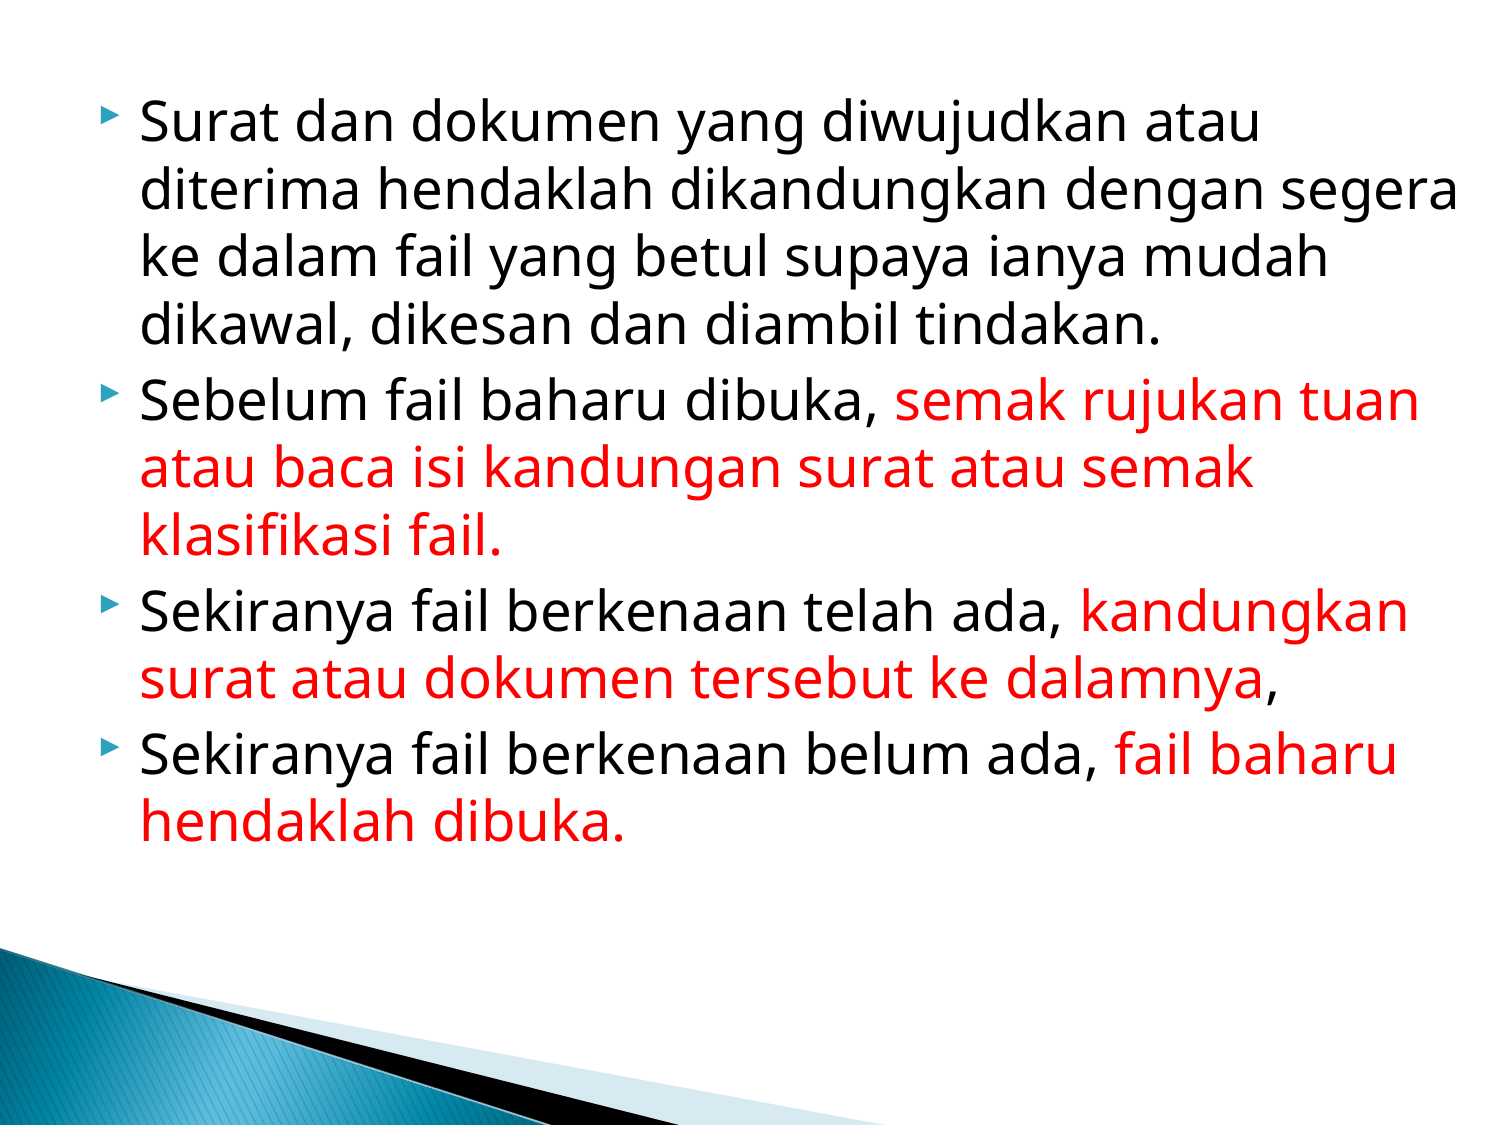

# Surat dan dokumen yang diwujudkan atau diterima hendaklah dikandungkan dengan segera ke dalam fail yang betul supaya ianya mudah dikawal, dikesan dan diambil tindakan.
Sebelum fail baharu dibuka, semak rujukan tuan atau baca isi kandungan surat atau semak klasifikasi fail.
Sekiranya fail berkenaan telah ada, kandungkan surat atau dokumen tersebut ke dalamnya,
Sekiranya fail berkenaan belum ada, fail baharu hendaklah dibuka.